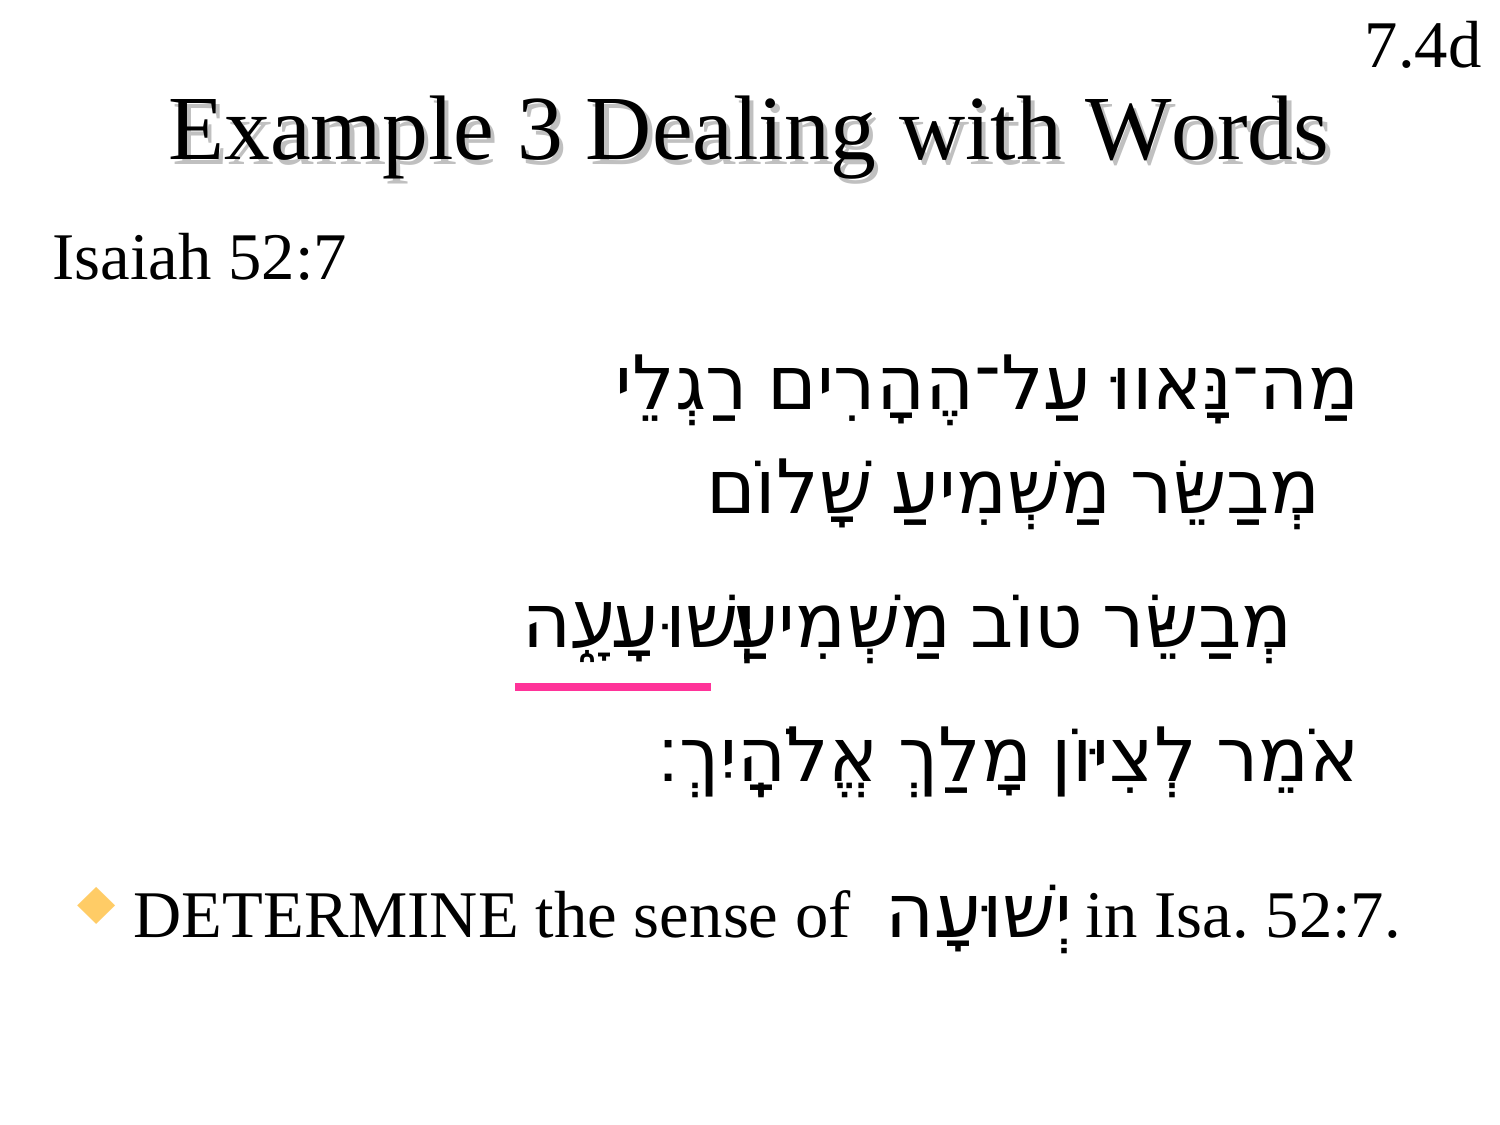

7.4d
# Example 3 Dealing with Words
Isaiah 52:7
 מַה־נָּאווּ עַל־הֶהָרִים רַגְלֵי
	 מְבַשֵּׂר מַשְׁמִיעַ שָׁלוֹם
מְבַשֵּׂר טוֹב מַשְׁמִיעַ יְשׁוּעָ֑ה
	 אֹמֵר לְצִיּוֹן מָלַךְ אֱלֹהָֽיִךְ׃
DETERMINE the sense of יְשׁוּעָה in Isa. 52:7.